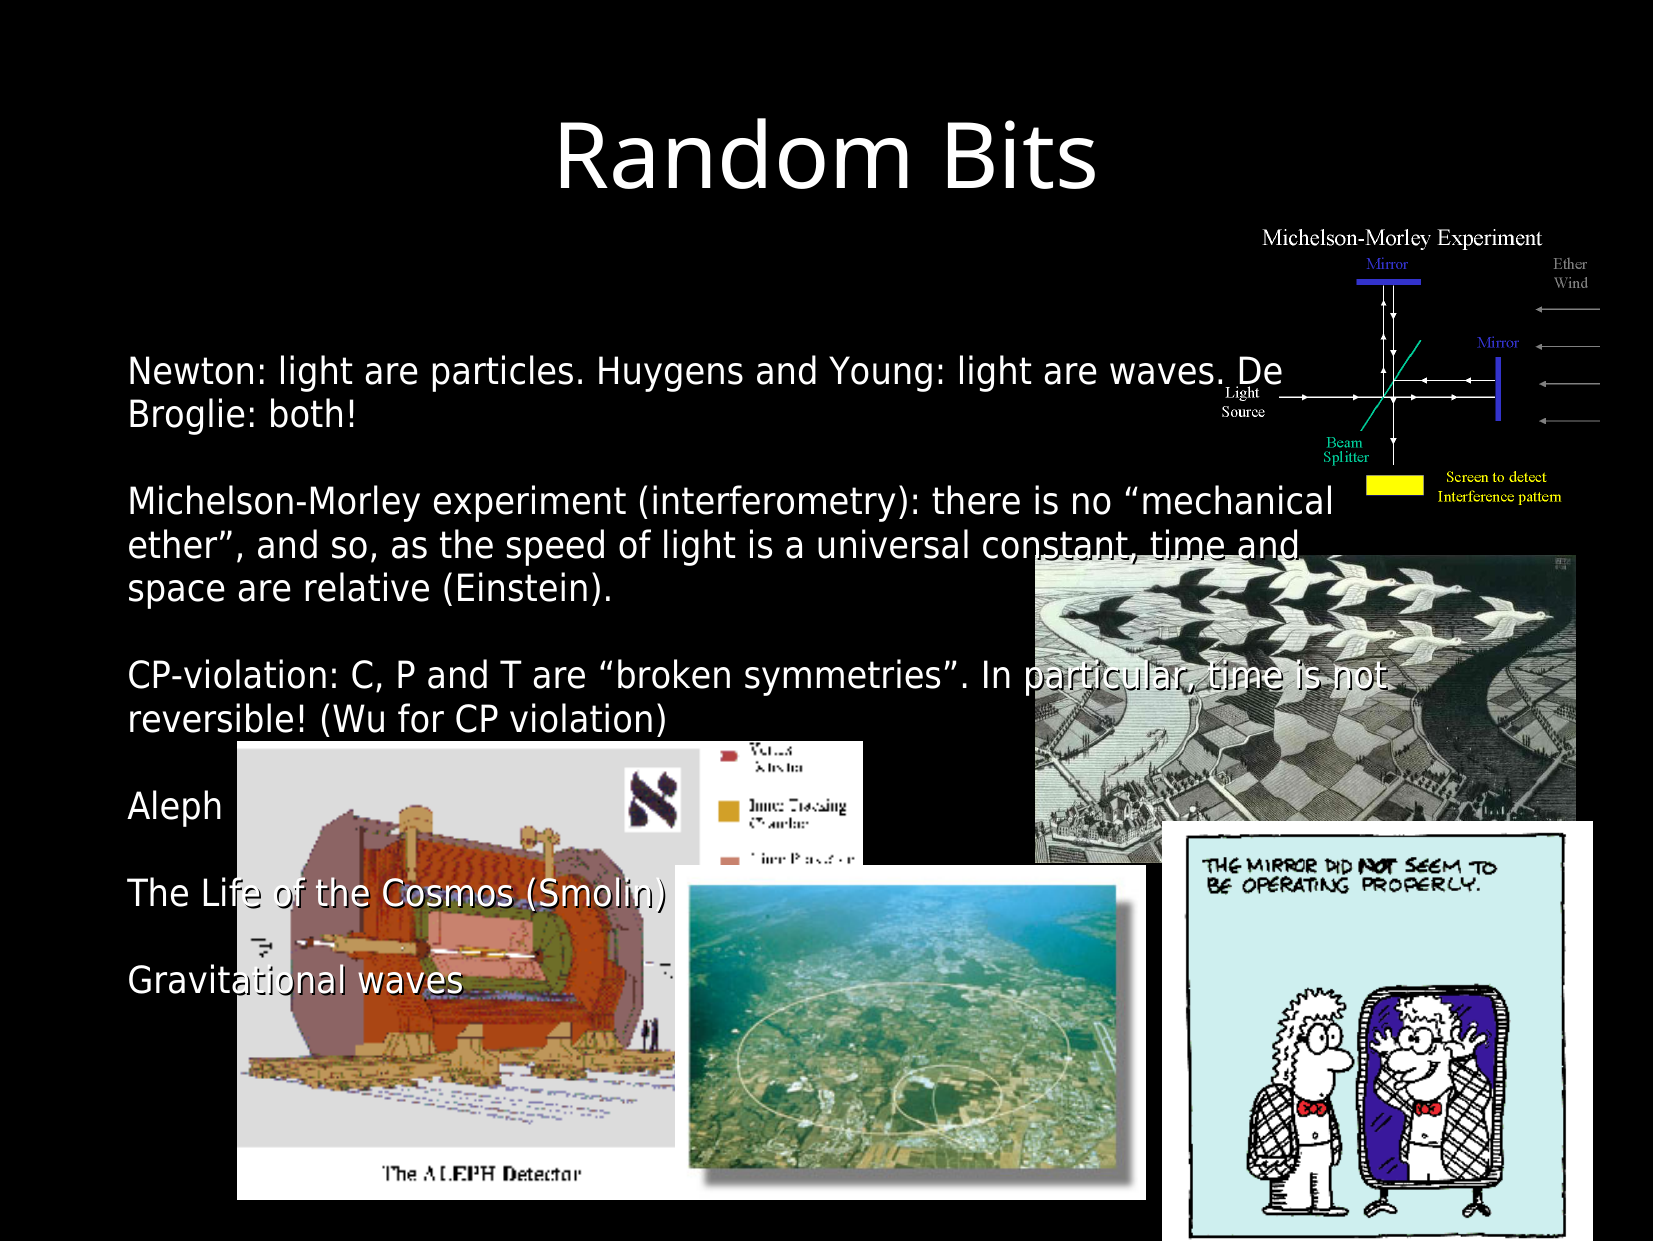

# Random Bits
Newton: light are particles. Huygens and Young: light are waves. De Broglie: both!
Michelson-Morley experiment (interferometry): there is no “mechanical ether”, and so, as the speed of light is a universal constant, time and space are relative (Einstein).
CP-violation: C, P and T are “broken symmetries”. In particular, time is not reversible! (Wu for CP violation)
Aleph
The Life of the Cosmos (Smolin)
Gravitational waves